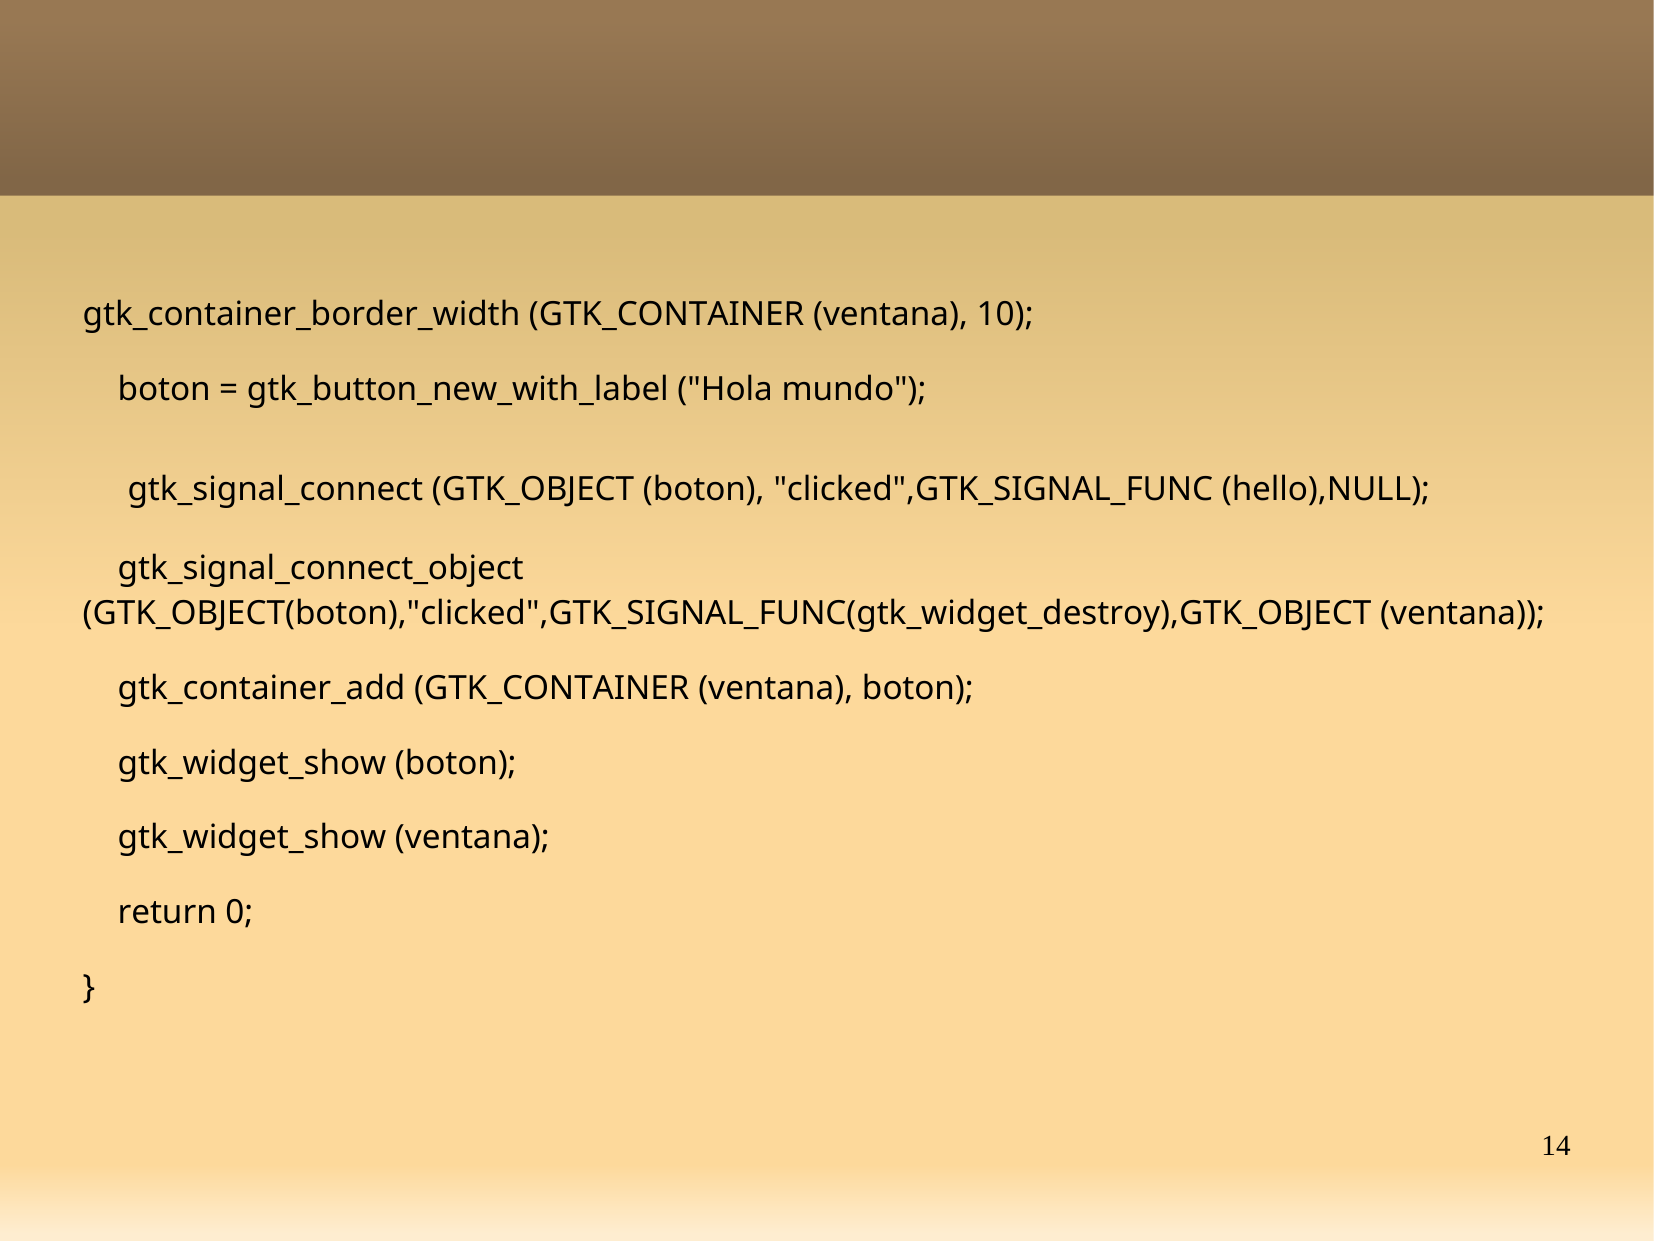

#
gtk_container_border_width (GTK_CONTAINER (ventana), 10);
 boton = gtk_button_new_with_label ("Hola mundo");
 gtk_signal_connect (GTK_OBJECT (boton), "clicked",GTK_SIGNAL_FUNC (hello),NULL);
 gtk_signal_connect_object (GTK_OBJECT(boton),"clicked",GTK_SIGNAL_FUNC(gtk_widget_destroy),GTK_OBJECT (ventana));
 gtk_container_add (GTK_CONTAINER (ventana), boton);
 gtk_widget_show (boton);
 gtk_widget_show (ventana);
 return 0;
}
14